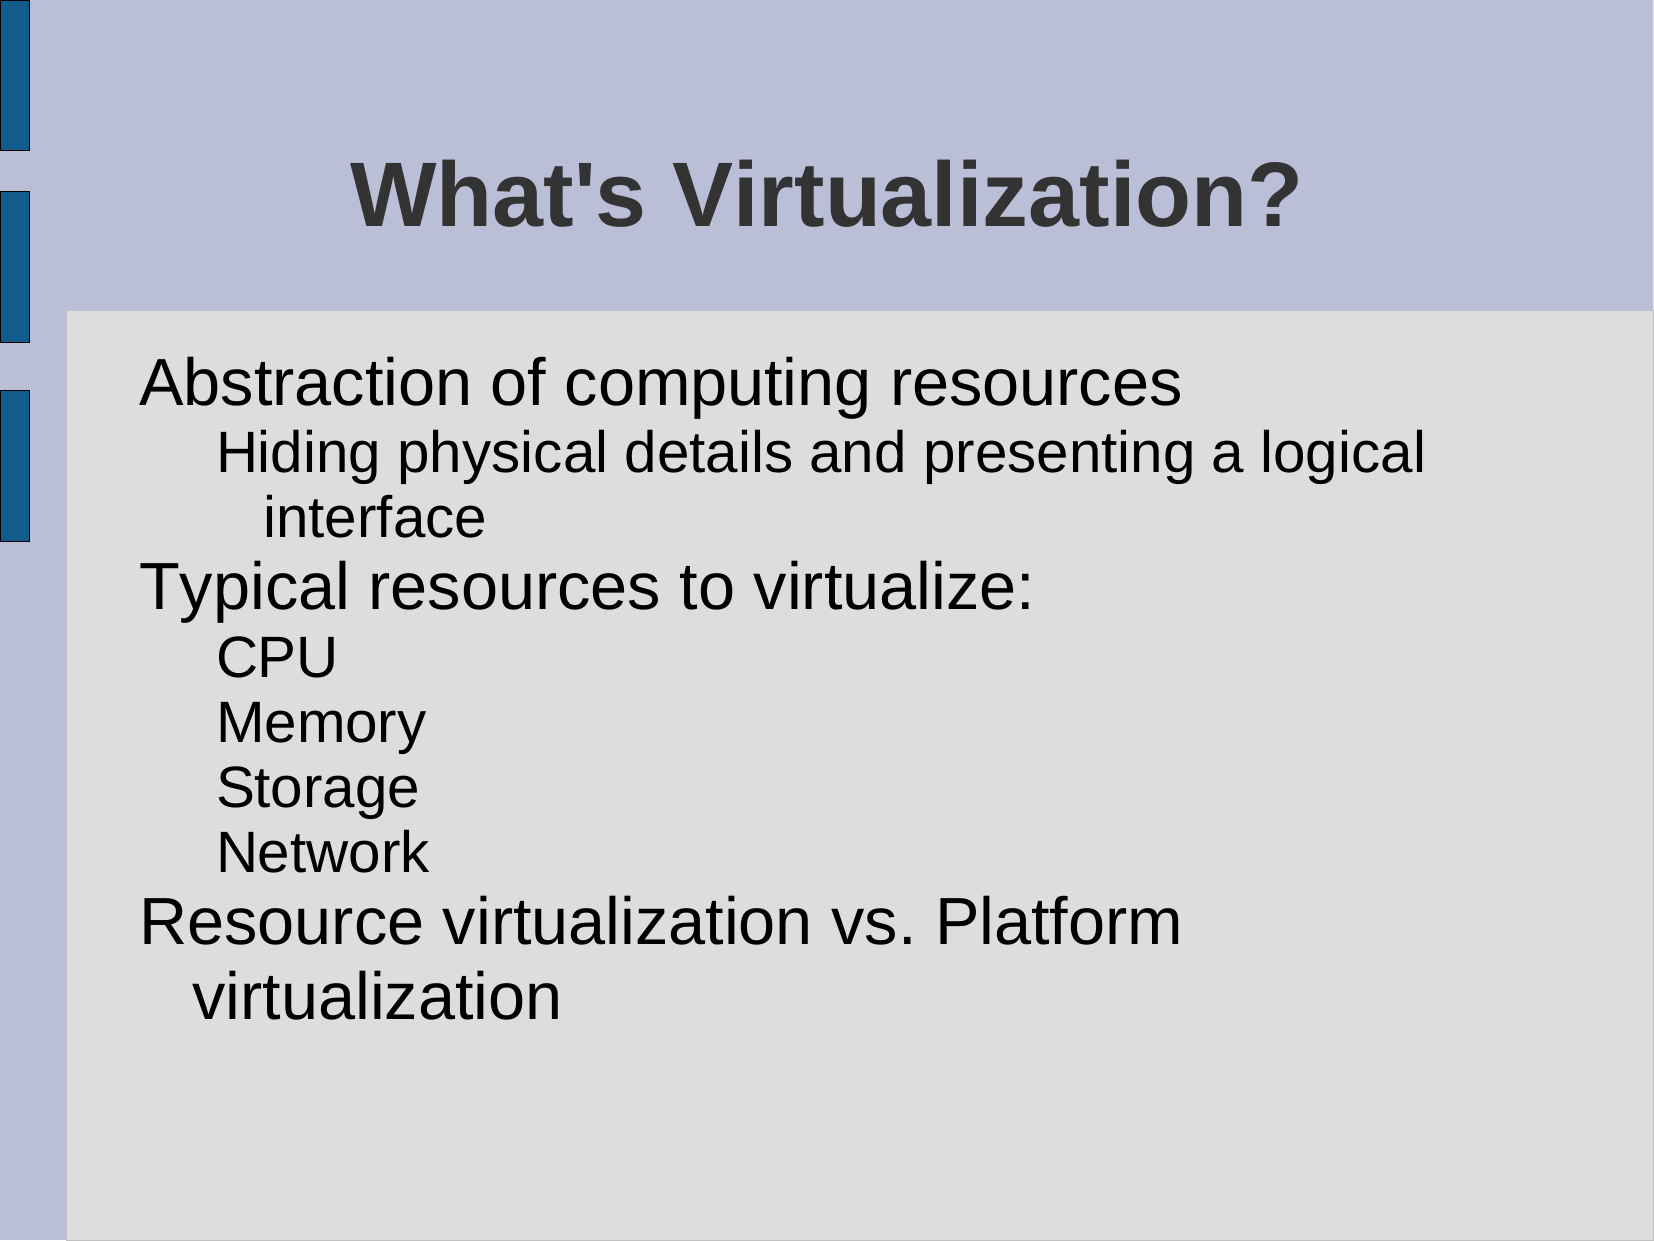

# What's Virtualization?
Abstraction of computing resources
Hiding physical details and presenting a logical interface
Typical resources to virtualize:
CPU
Memory
Storage
Network
Resource virtualization vs. Platform virtualization